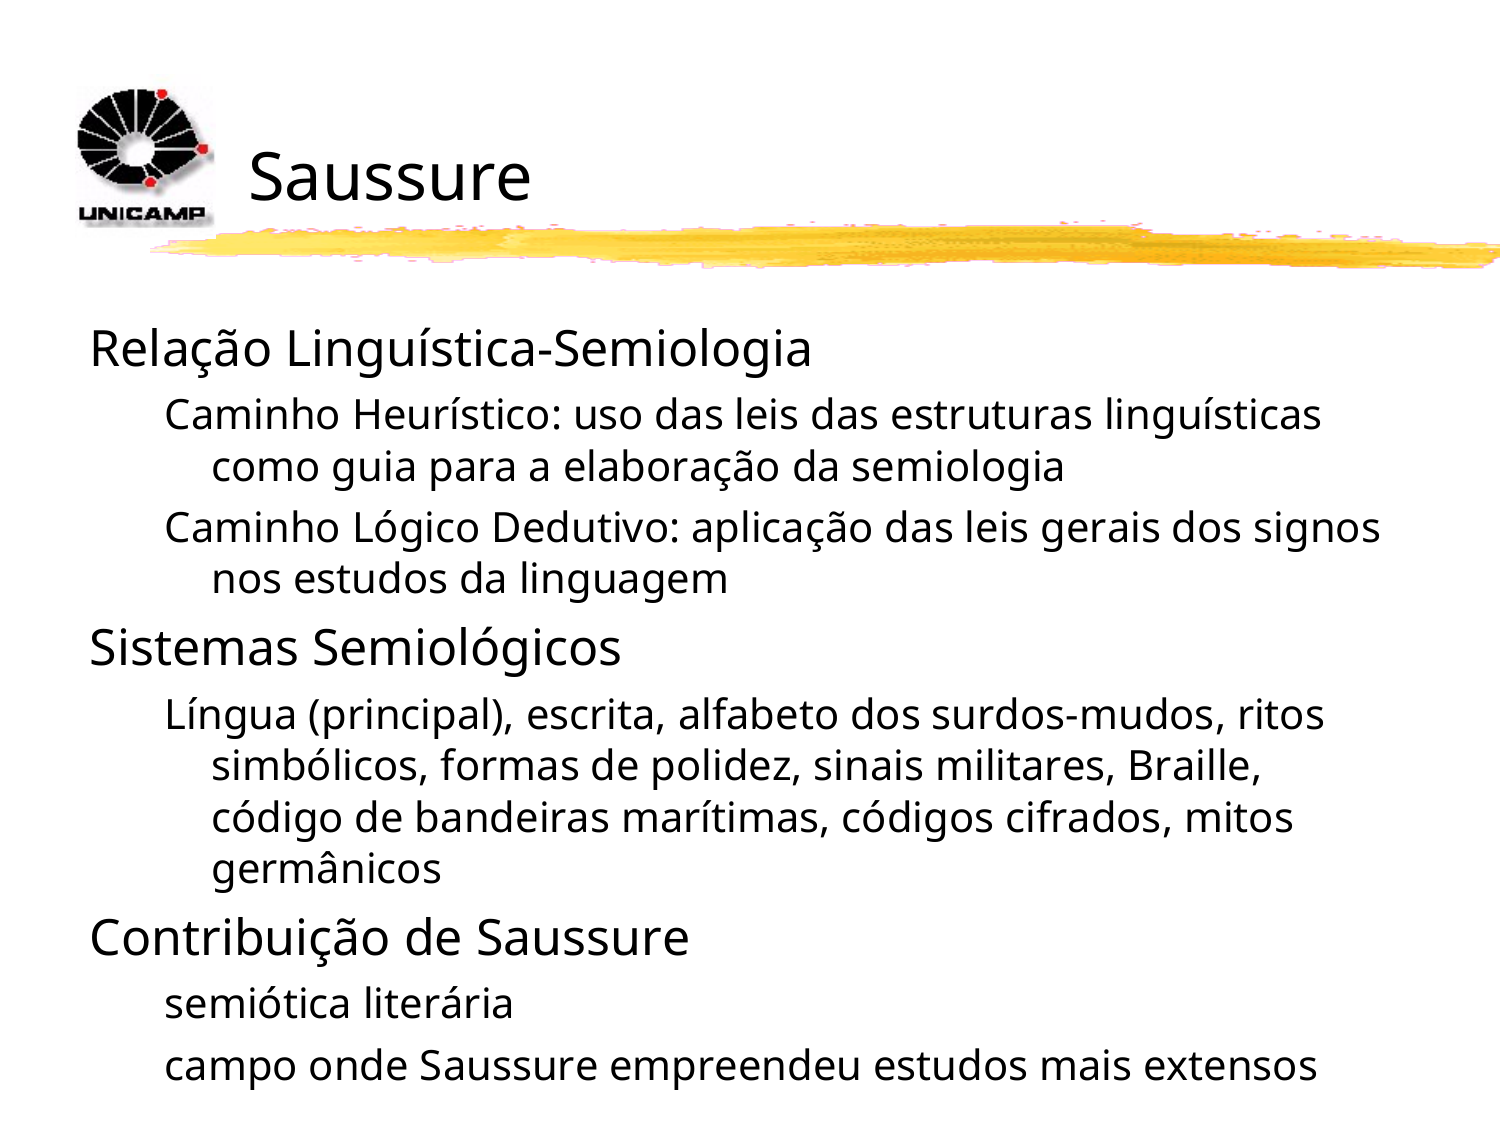

# Saussure
Relação Linguística-Semiologia
Caminho Heurístico: uso das leis das estruturas linguísticas como guia para a elaboração da semiologia
Caminho Lógico Dedutivo: aplicação das leis gerais dos signos nos estudos da linguagem
Sistemas Semiológicos
Língua (principal), escrita, alfabeto dos surdos-mudos, ritos simbólicos, formas de polidez, sinais militares, Braille, código de bandeiras marítimas, códigos cifrados, mitos germânicos
Contribuição de Saussure
semiótica literária
campo onde Saussure empreendeu estudos mais extensos